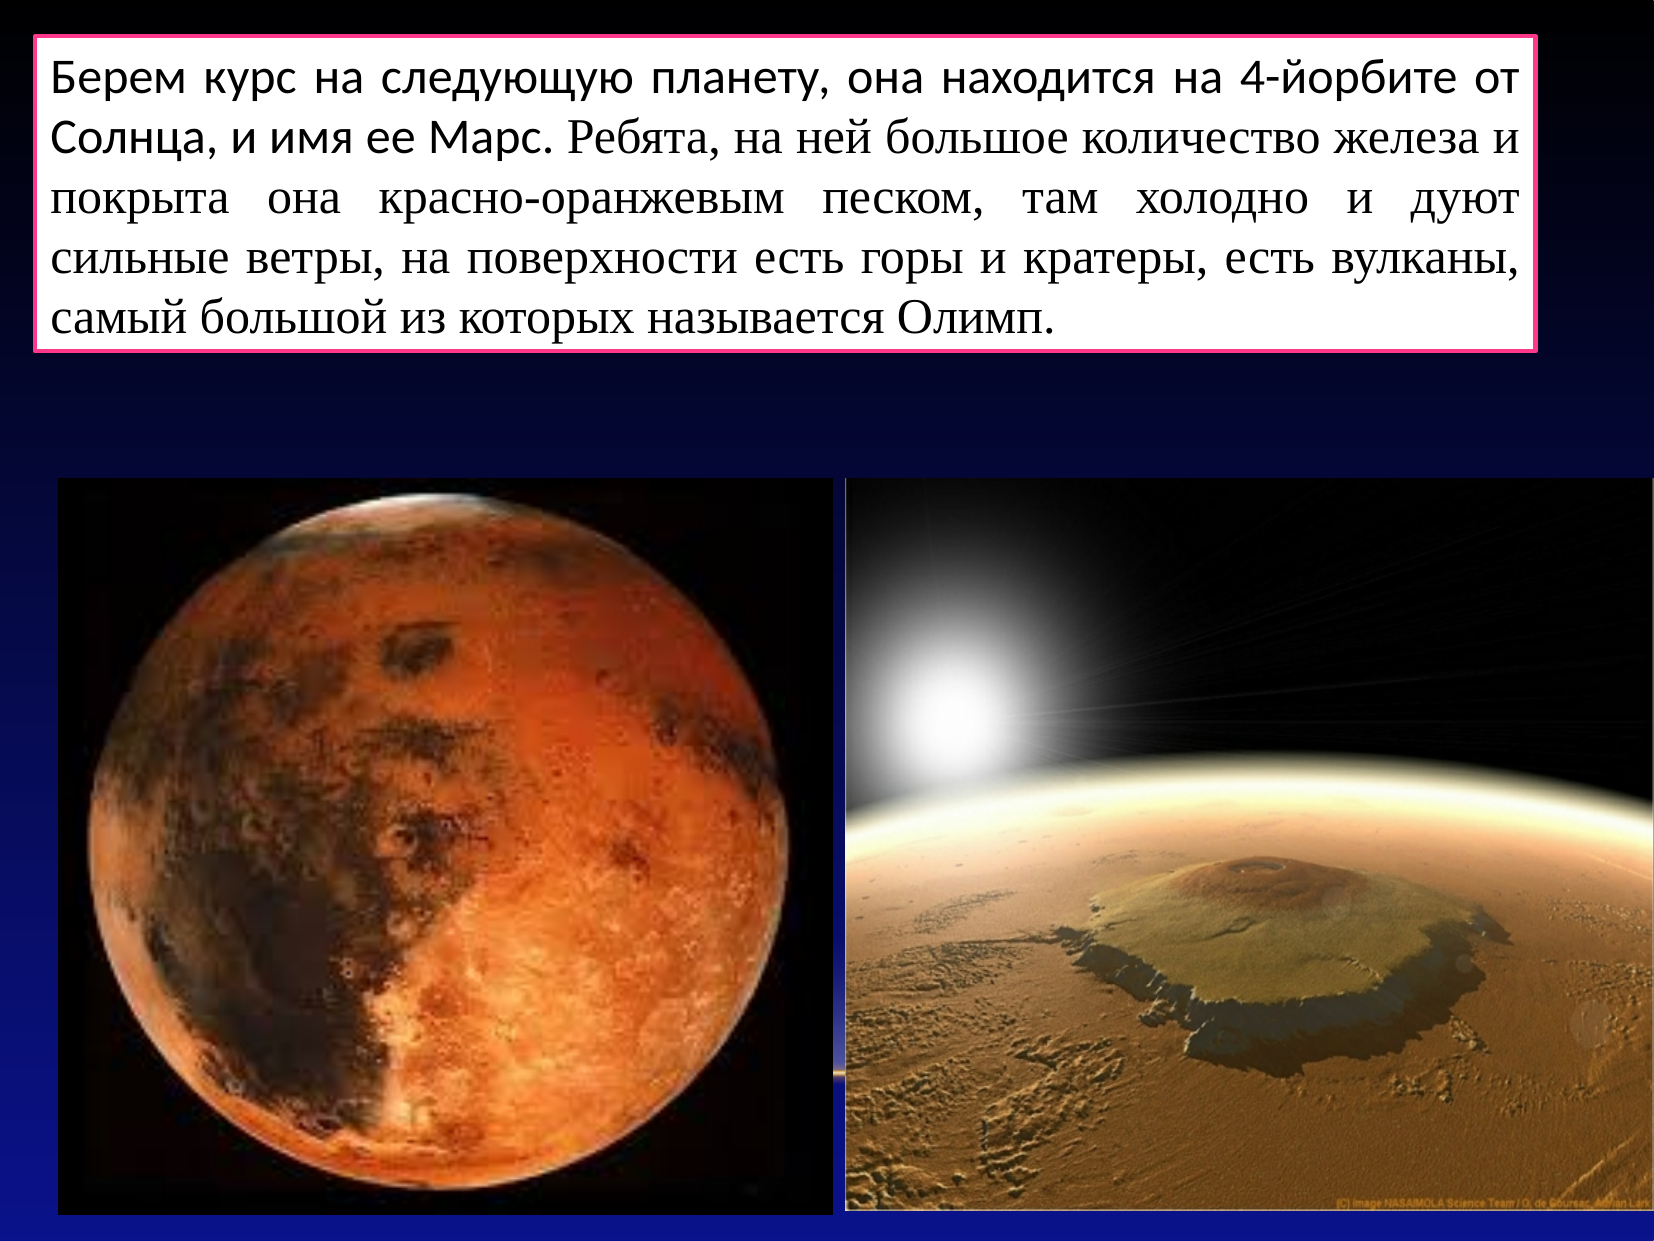

Берем курс на следующую планету, она находится на 4-йорбите от Солнца, и имя ее Марс. Ребята, на ней большое количество железа и покрыта она красно-оранжевым песком, там холодно и дуют сильные ветры, на поверхности есть горы и кратеры, есть вулканы, самый большой из которых называется Олимп.